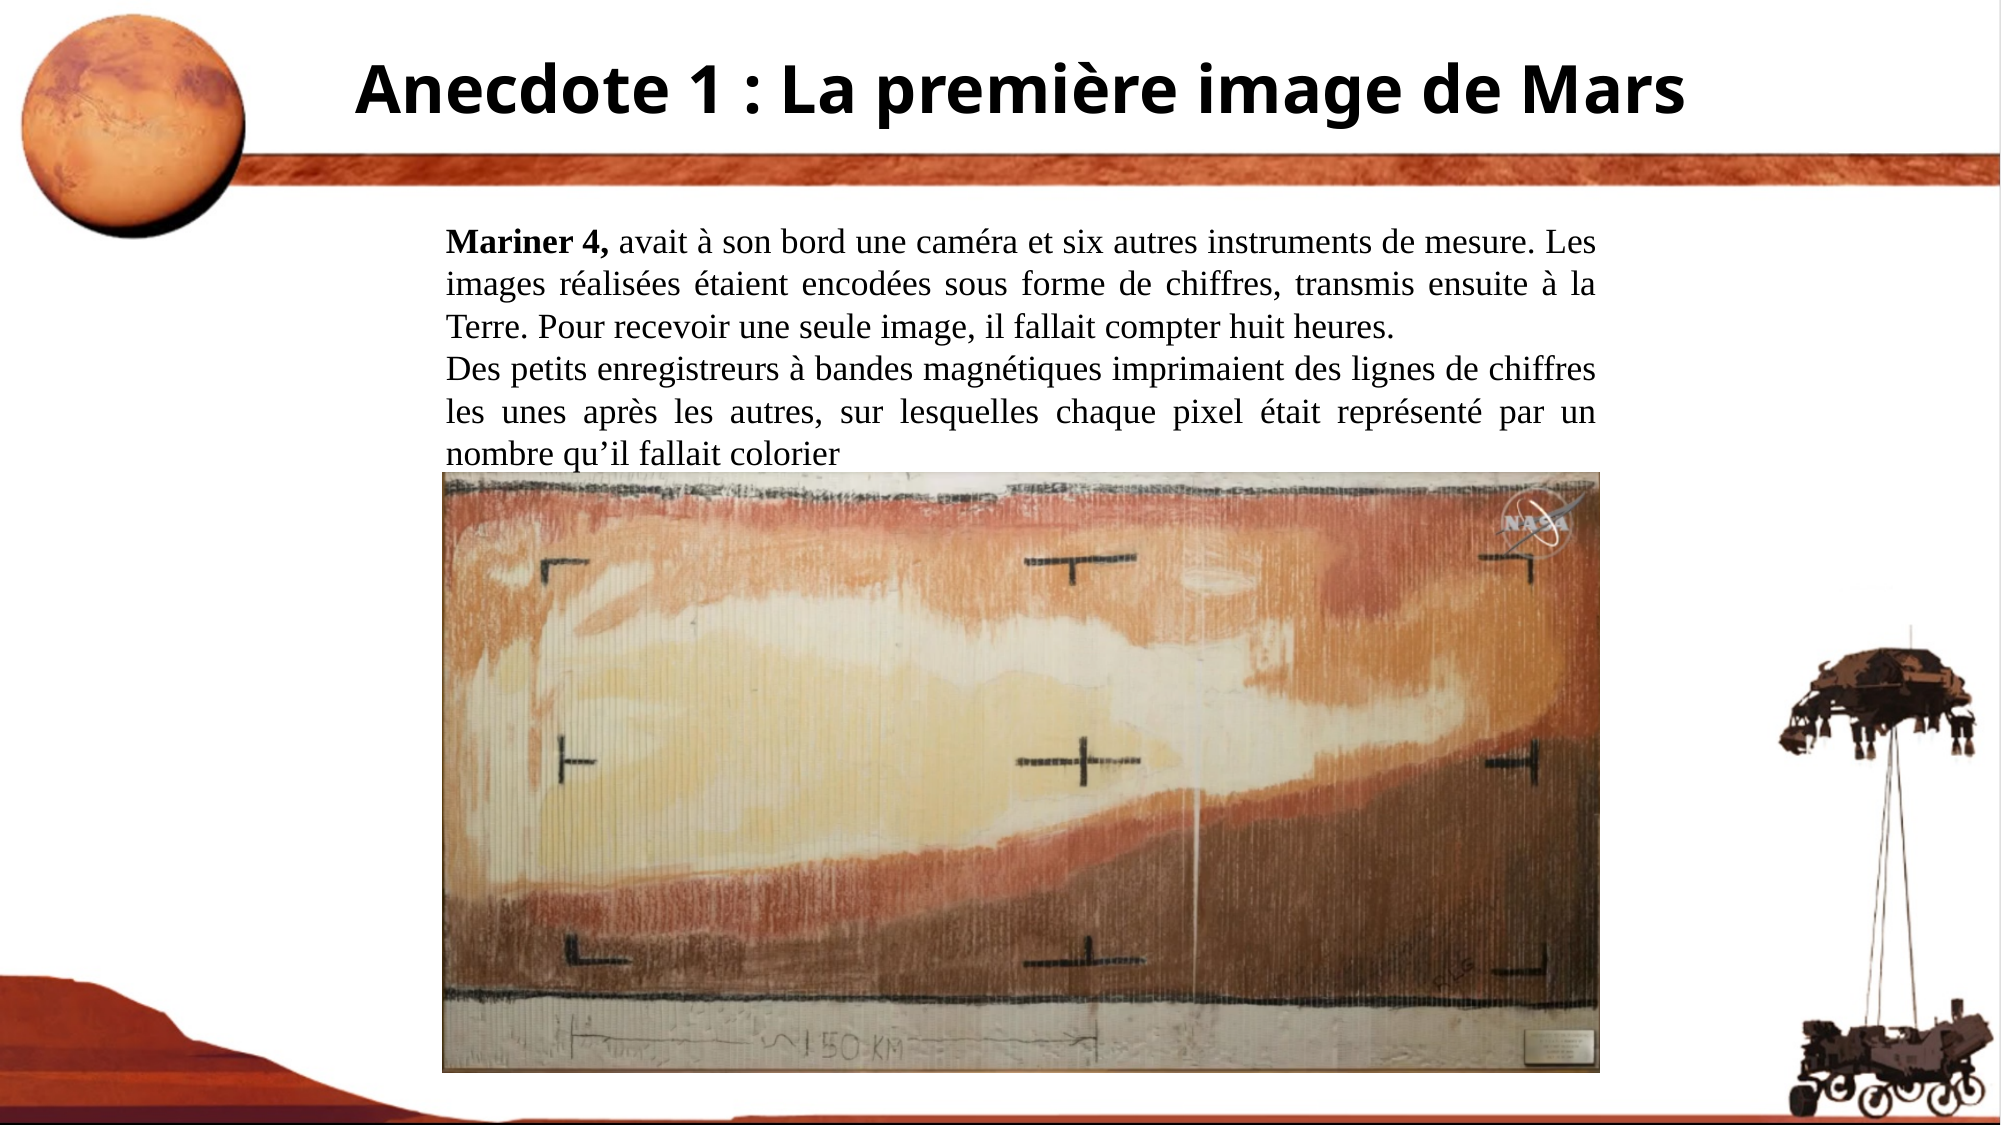

Anecdote 1 : La première image de Mars
Mariner 4, avait à son bord une caméra et six autres instruments de mesure. Les images réalisées étaient encodées sous forme de chiffres, transmis ensuite à la Terre. Pour recevoir une seule image, il fallait compter huit heures.
Des petits enregistreurs à bandes magnétiques imprimaient des lignes de chiffres les unes après les autres, sur lesquelles chaque pixel était représenté par un nombre qu’il fallait colorier